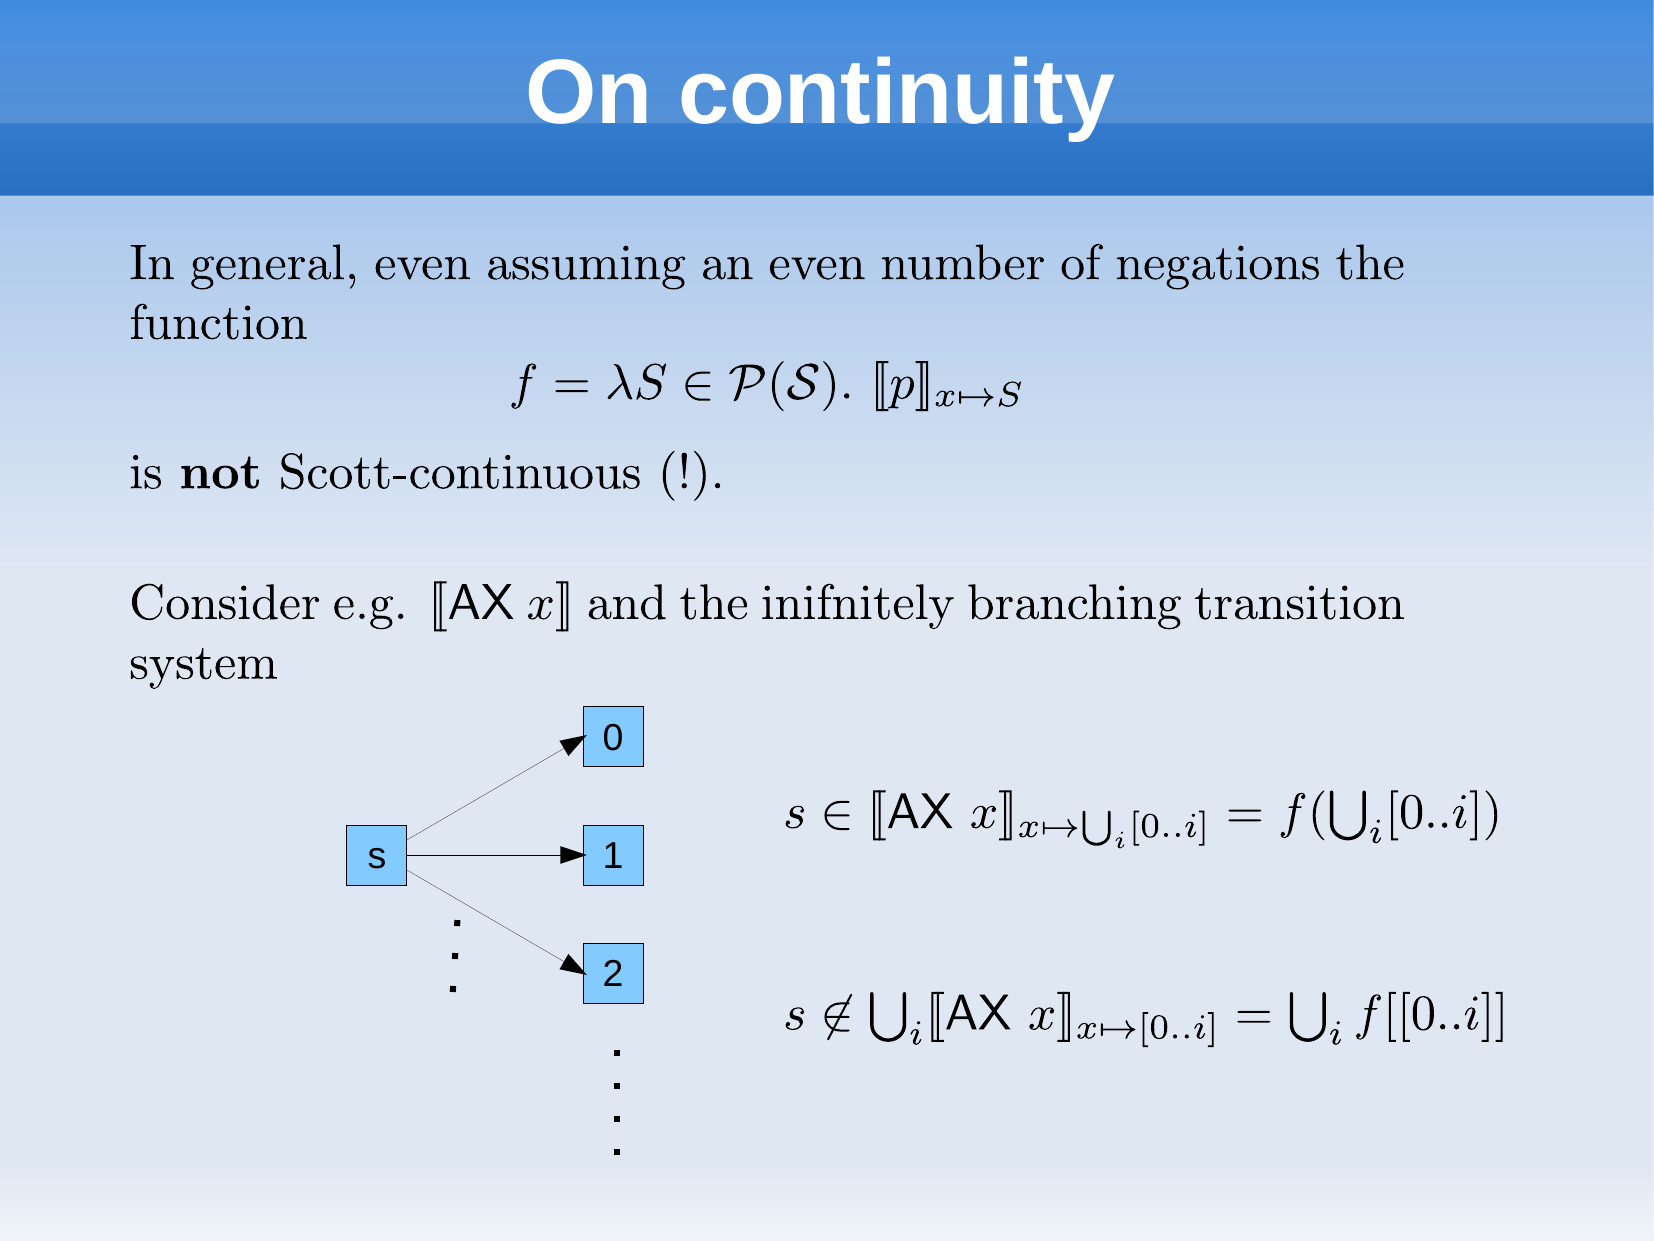

# On continuity
0
s
1
2